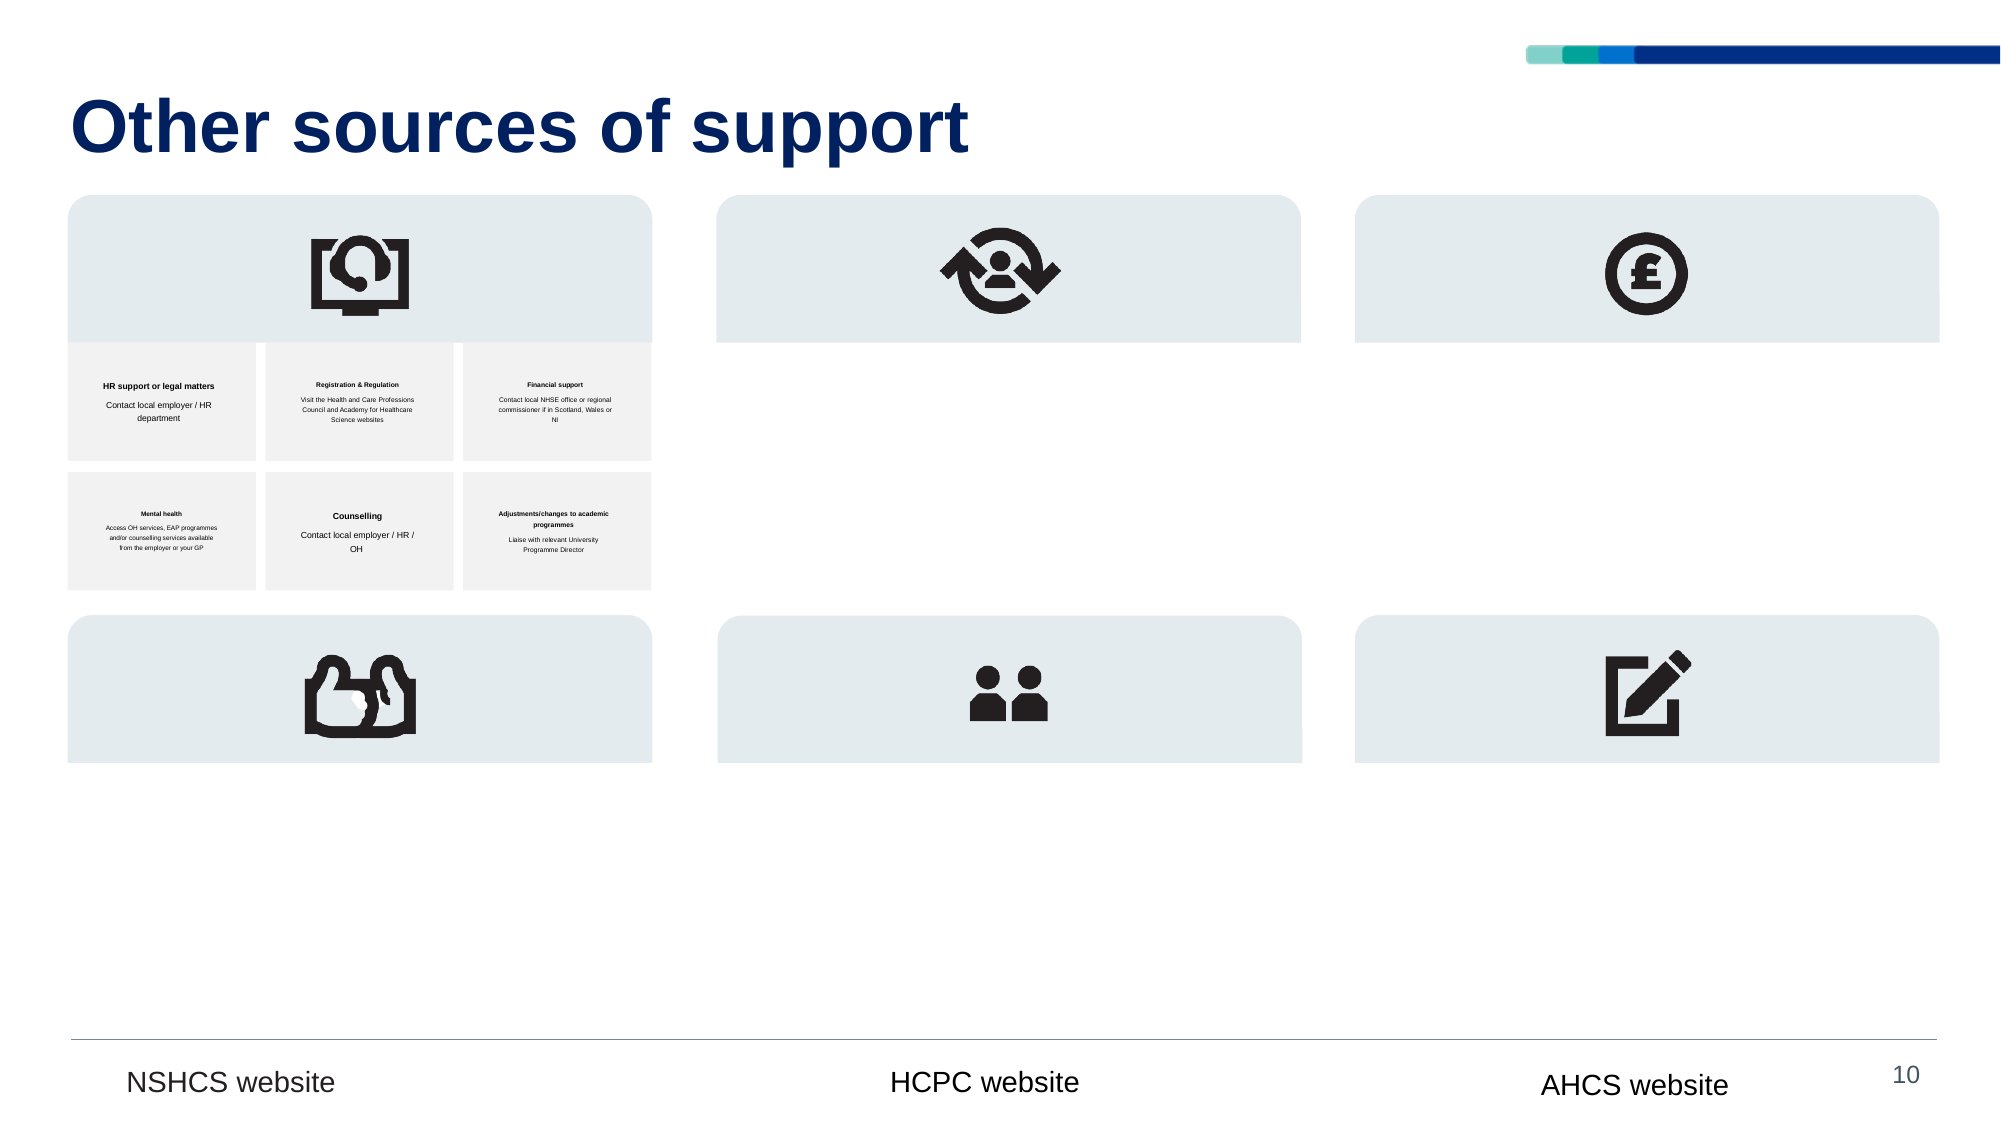

# Other sources of support
HR support or legal matters
Contact local employer / HR department
Registration & Regulation
Visit the Health and Care Professions Council and Academy for Healthcare Science websites
Financial support
Contact local NHSE office or regional commissioner if in Scotland, Wales or NI
Mental health
Access OH services, EAP programmes and/or counselling services available from the employer or your GP
Counselling
Contact local employer / HR / OH
Adjustments/changes to academic programmes
Liaise with relevant University Programme Director
NSHCS website
HCPC website
AHCS website